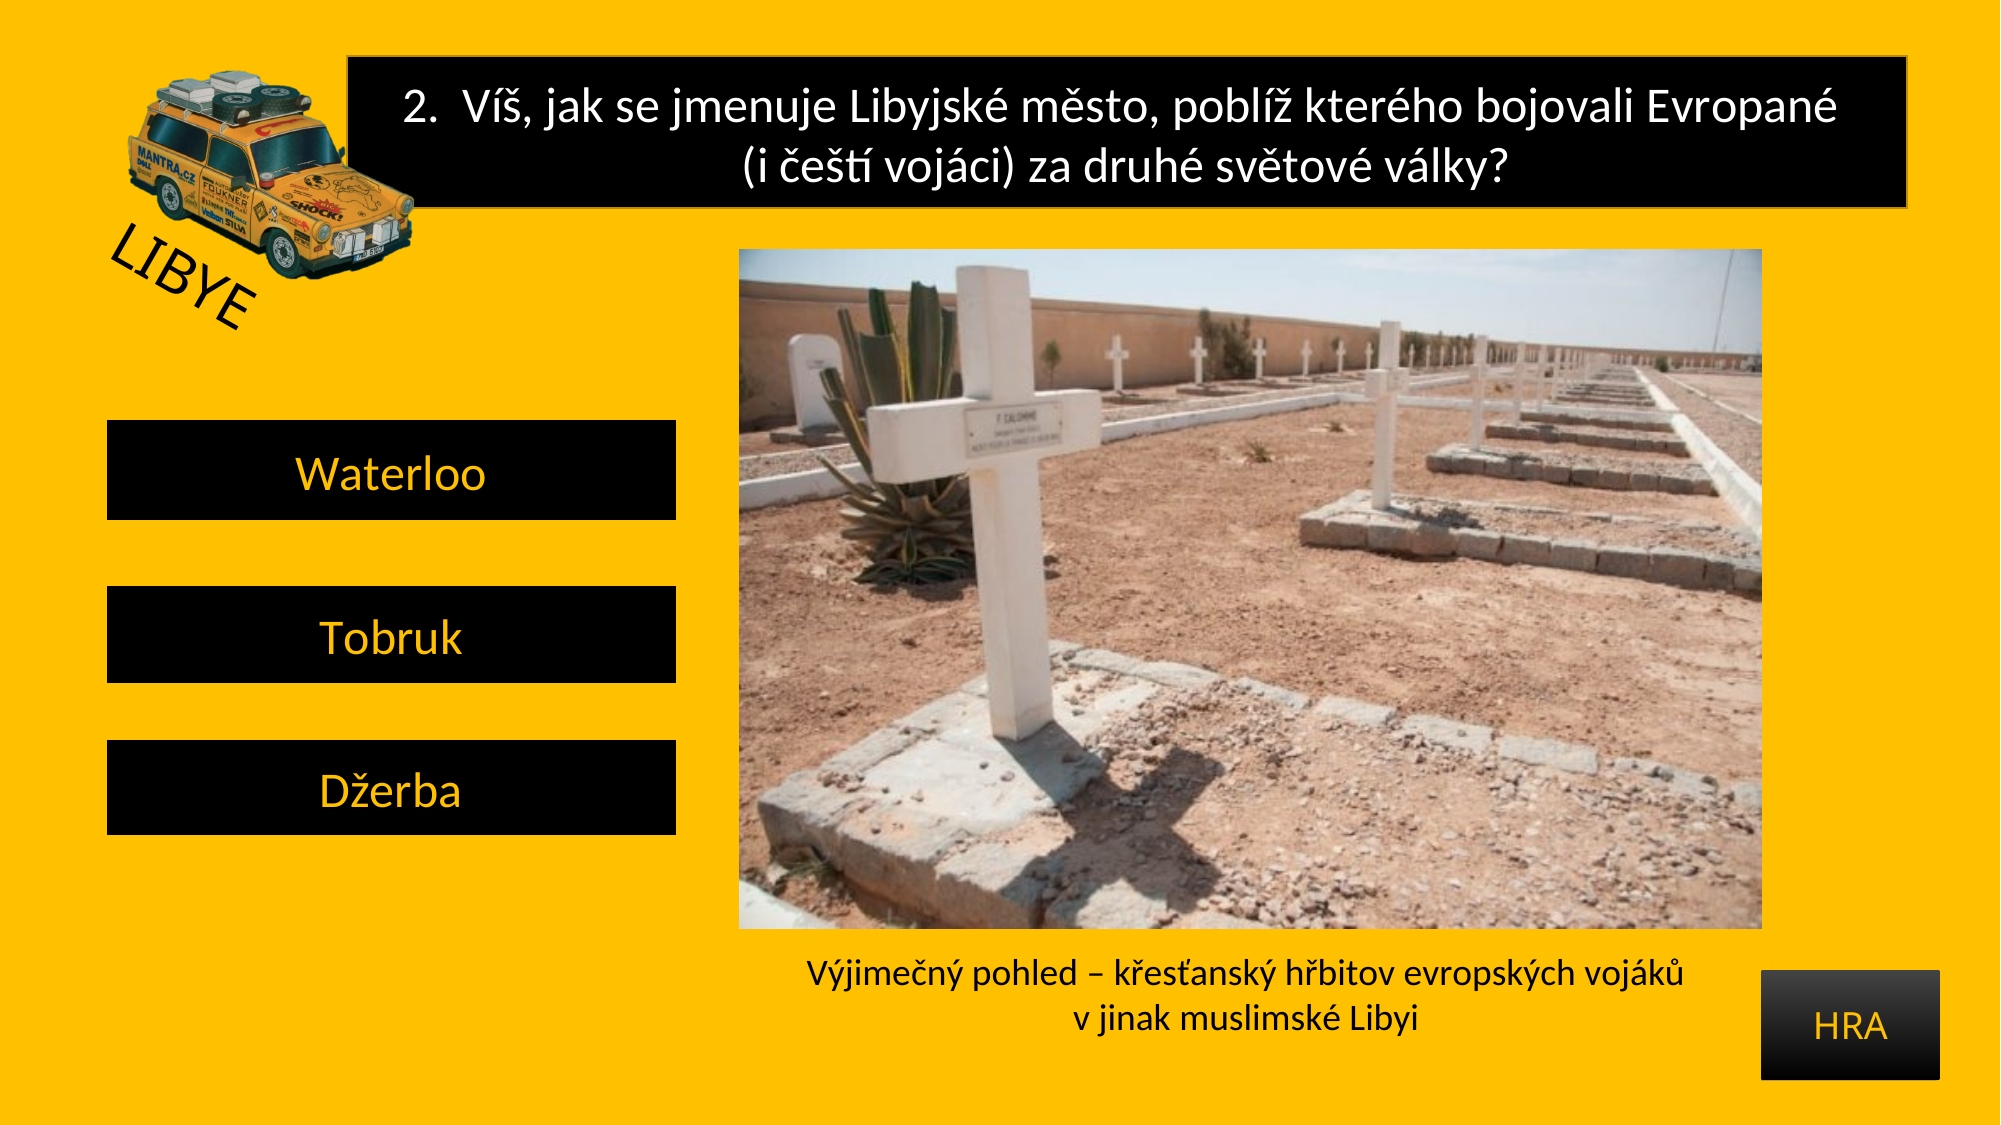

2. Víš, jak se jmenuje Libyjské město, poblíž kterého bojovali Evropané
(i čeští vojáci) za druhé světové války?
LIBYE
Waterloo
Tobruk
Džerba
Výjimečný pohled – křesťanský hřbitov evropských vojáků
v jinak muslimské Libyi
HRA